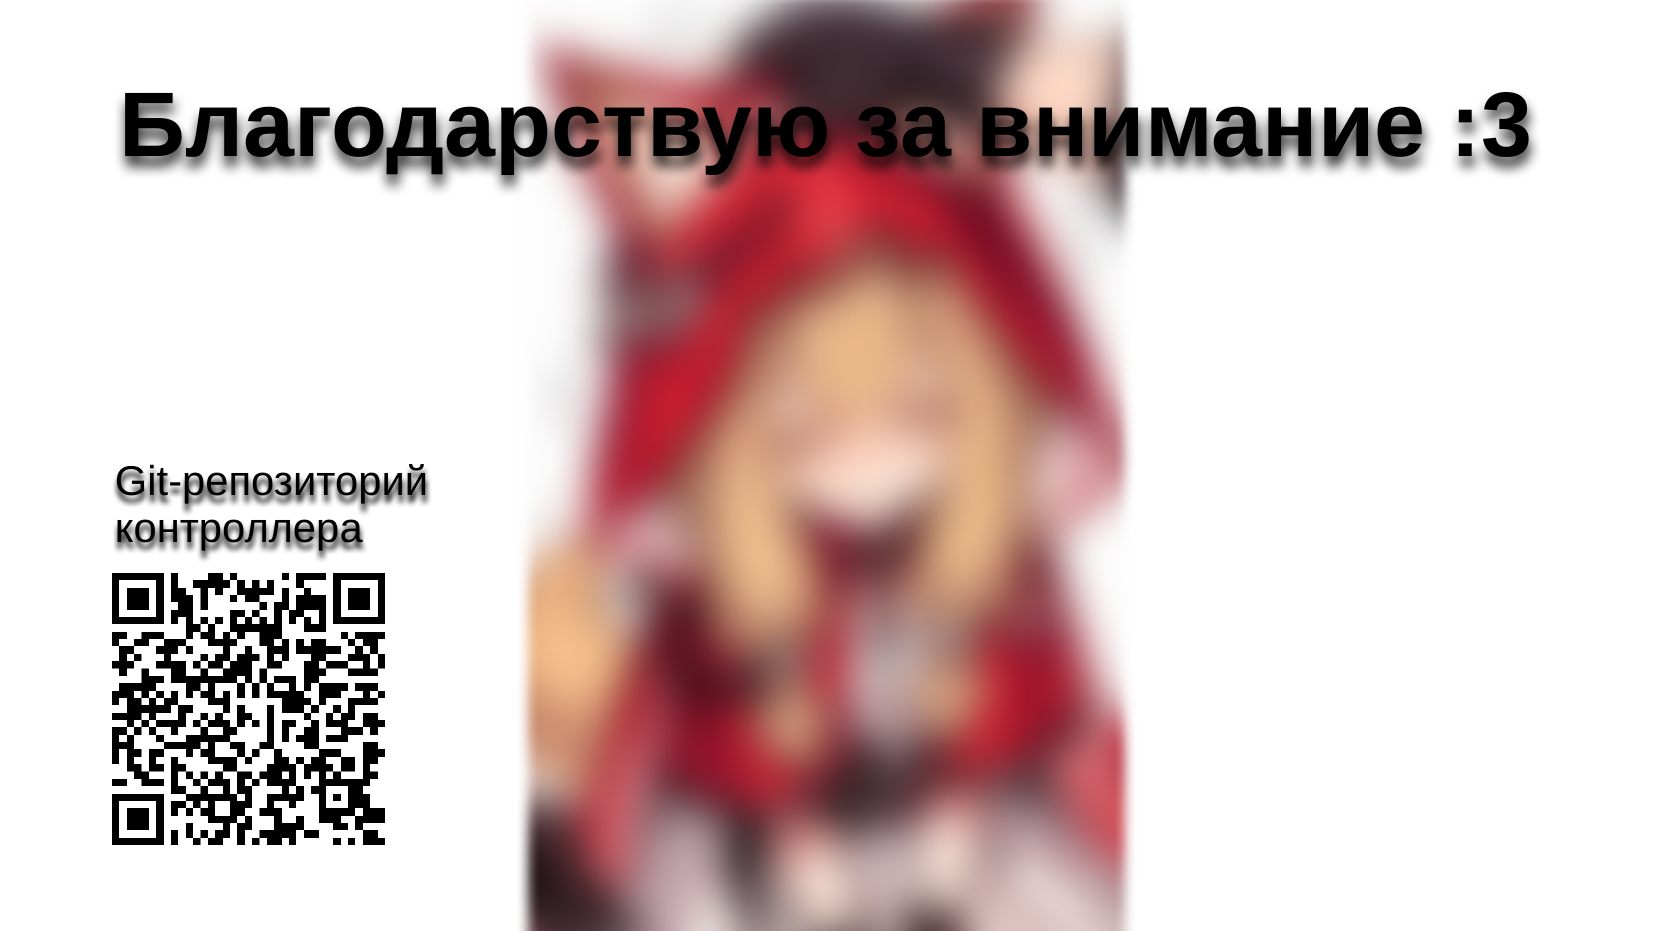

# Благодарствую за внимание :3
Git-репозиторий
контроллера